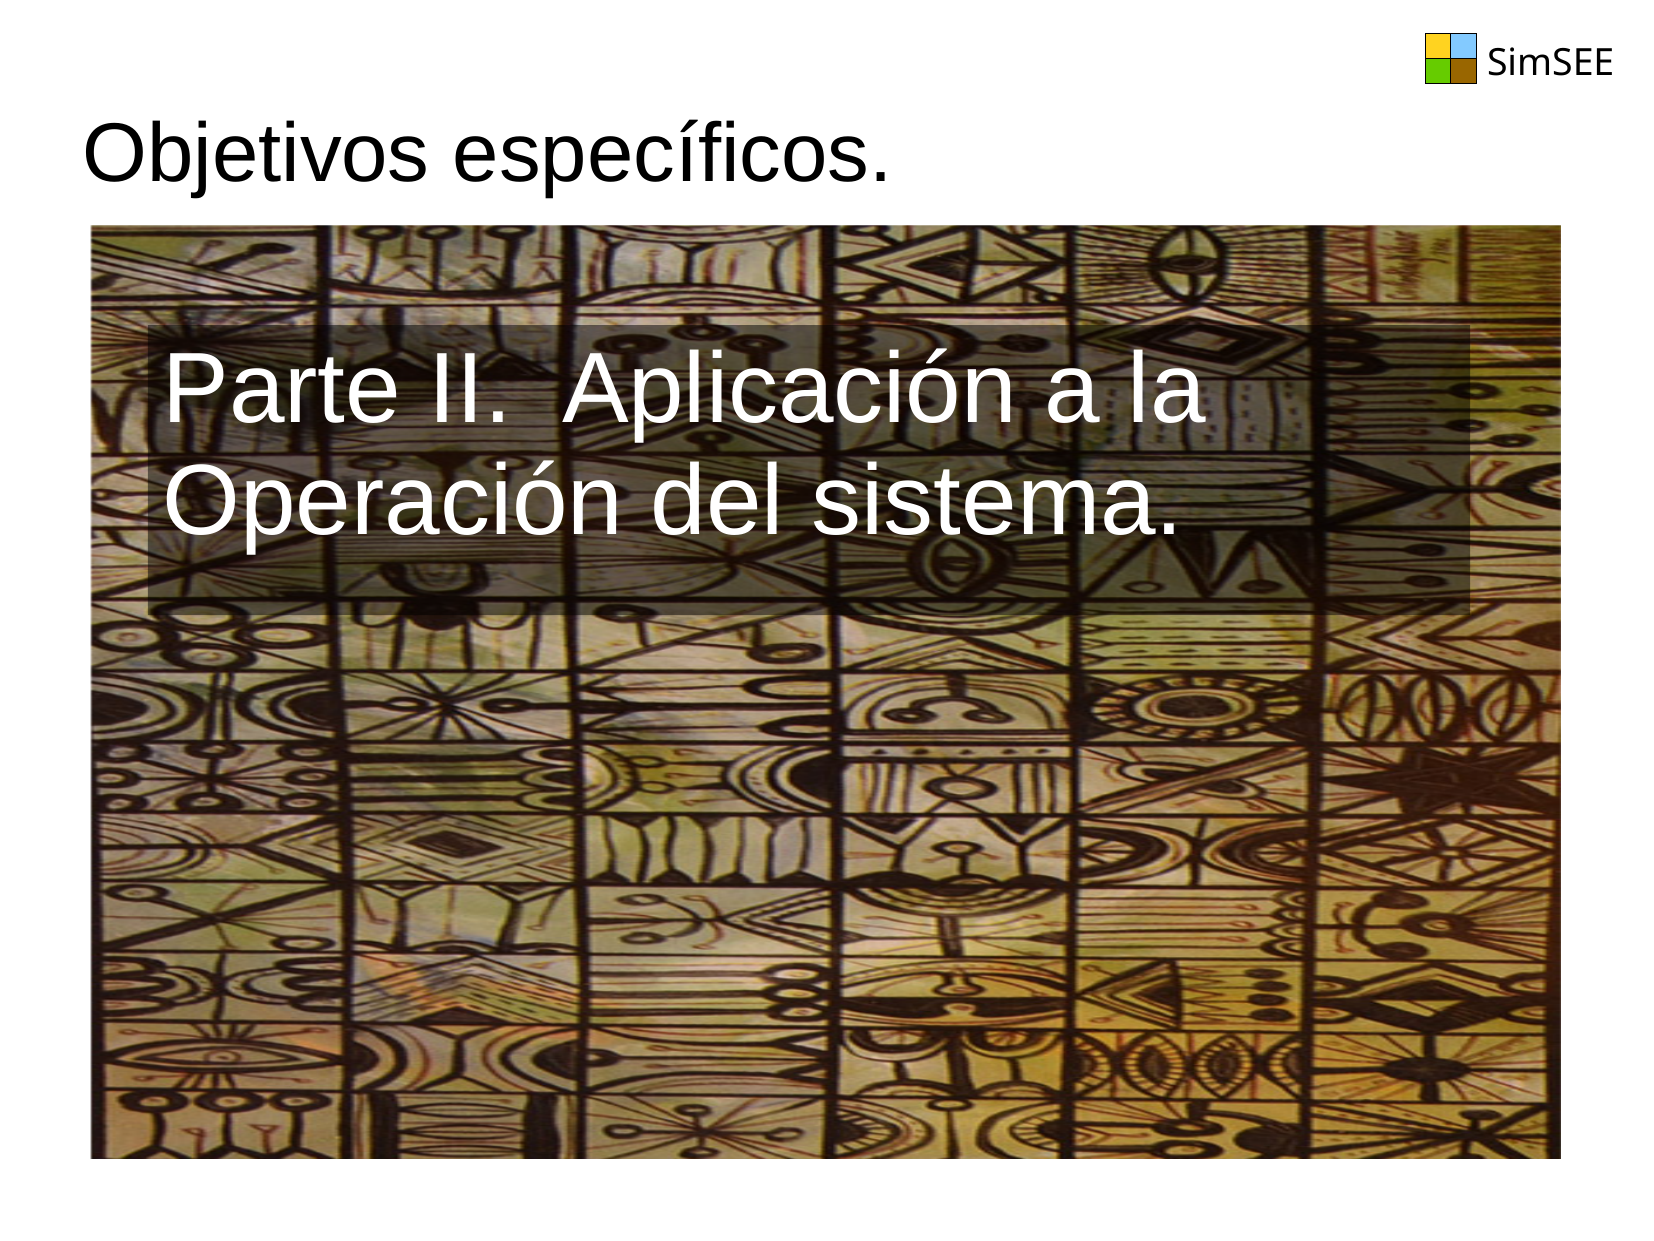

# Objetivos específicos.
Parte II. Aplicación a la Operación del sistema.